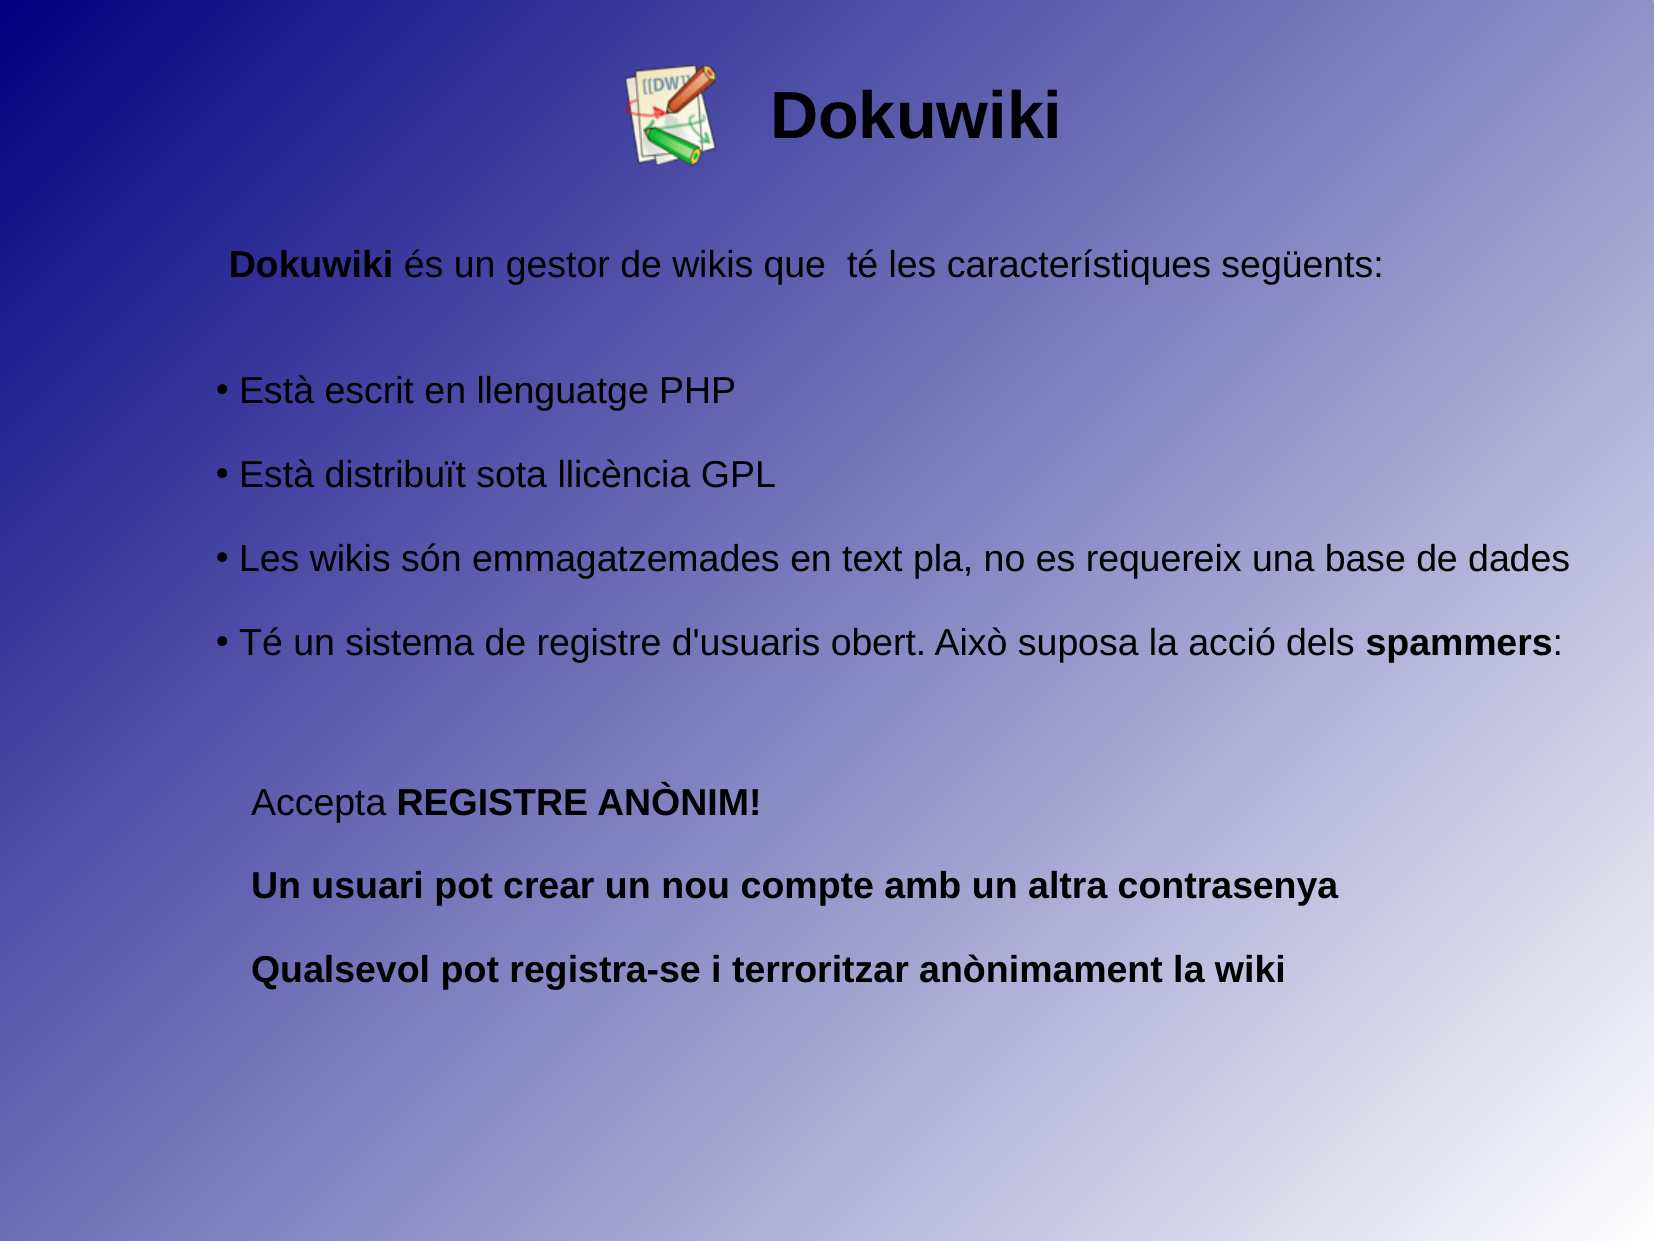

Dokuwiki
Dokuwiki és un gestor de wikis que té les característiques següents:
 Està escrit en llenguatge PHP
 Està distribuït sota llicència GPL
 Les wikis són emmagatzemades en text pla, no es requereix una base de dades
 Té un sistema de registre d'usuaris obert. Això suposa la acció dels spammers:
Accepta REGISTRE ANÒNIM!
Un usuari pot crear un nou compte amb un altra contrasenya
Qualsevol pot registra-se i terroritzar anònimament la wiki